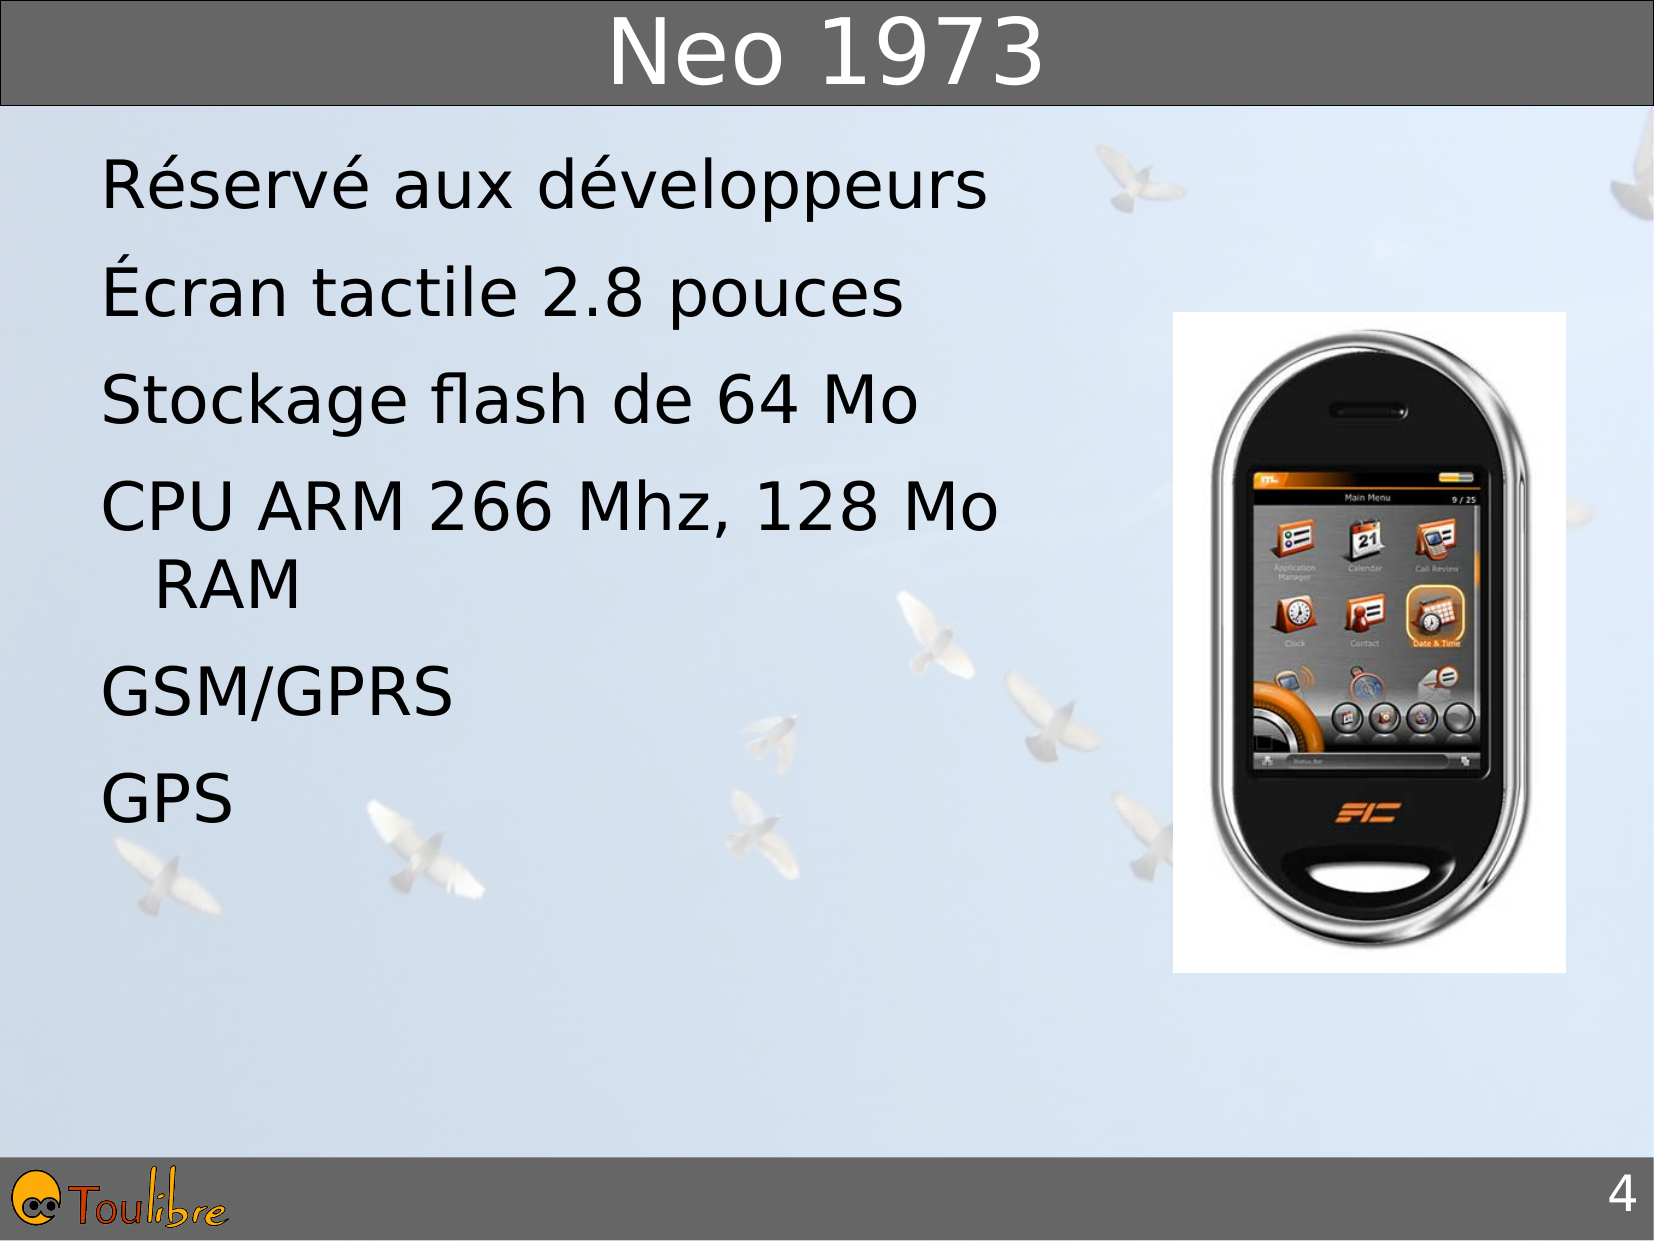

# Neo 1973
Réservé aux développeurs
Écran tactile 2.8 pouces
Stockage flash de 64 Mo
CPU ARM 266 Mhz, 128 Mo RAM
GSM/GPRS
GPS